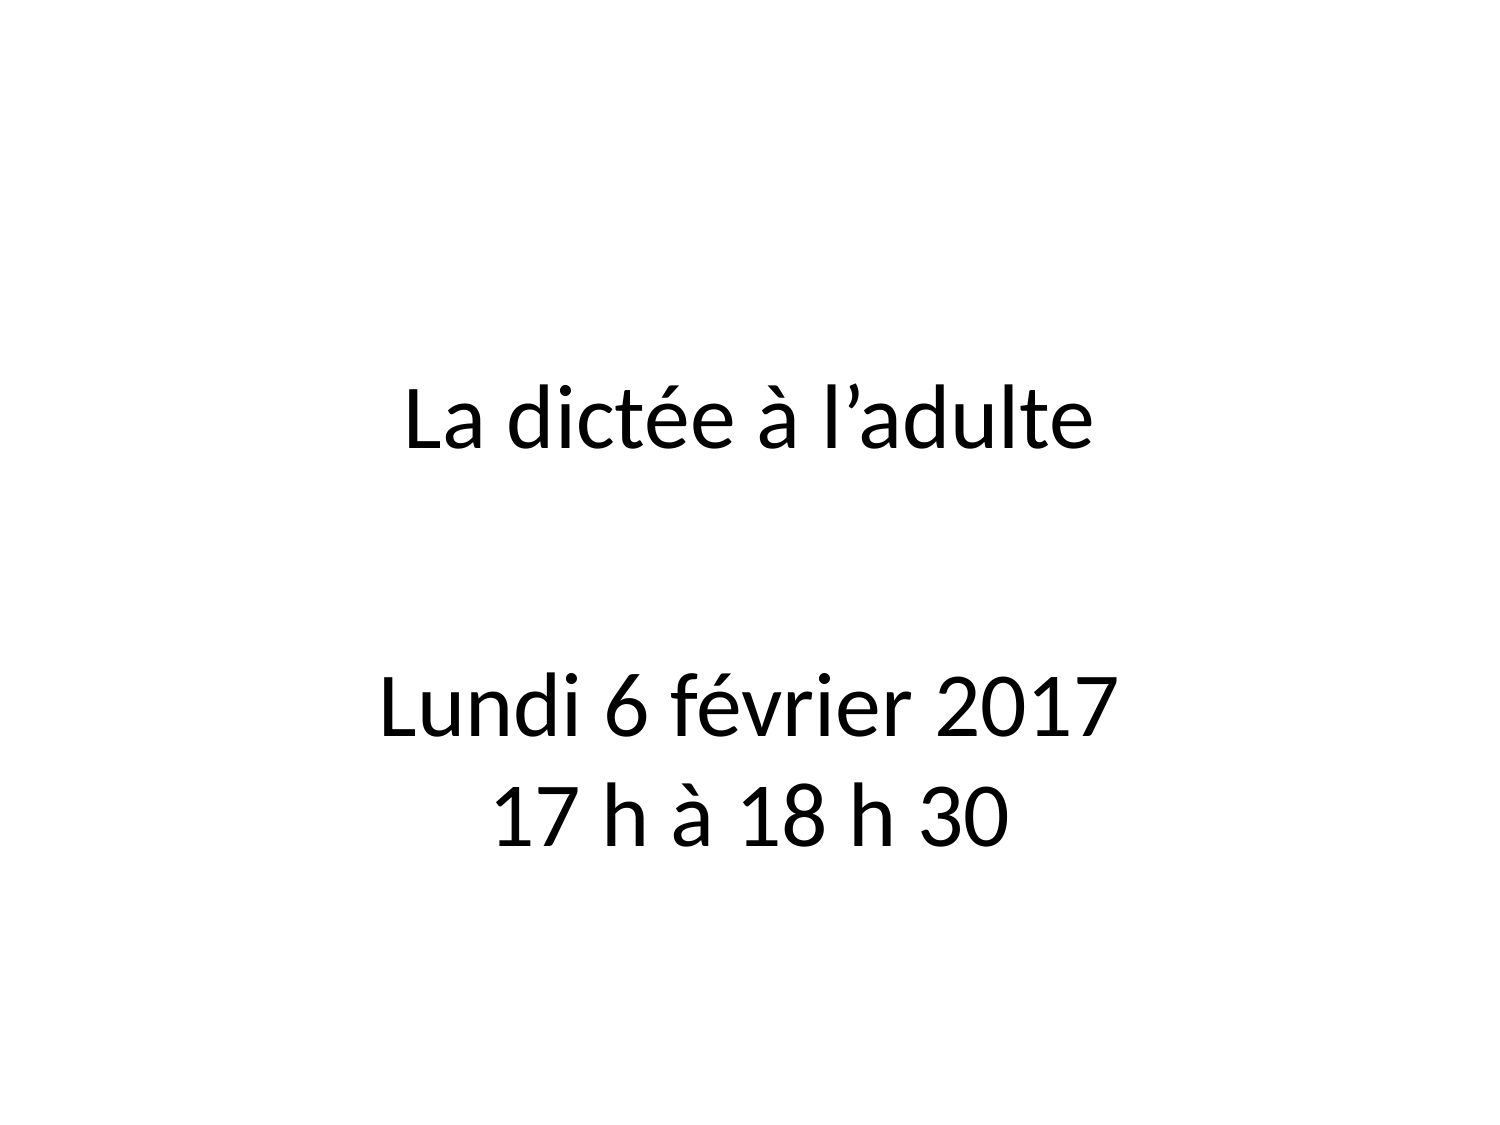

# La dictée à l’adulte
Lundi 6 février 2017
17 h à 18 h 30